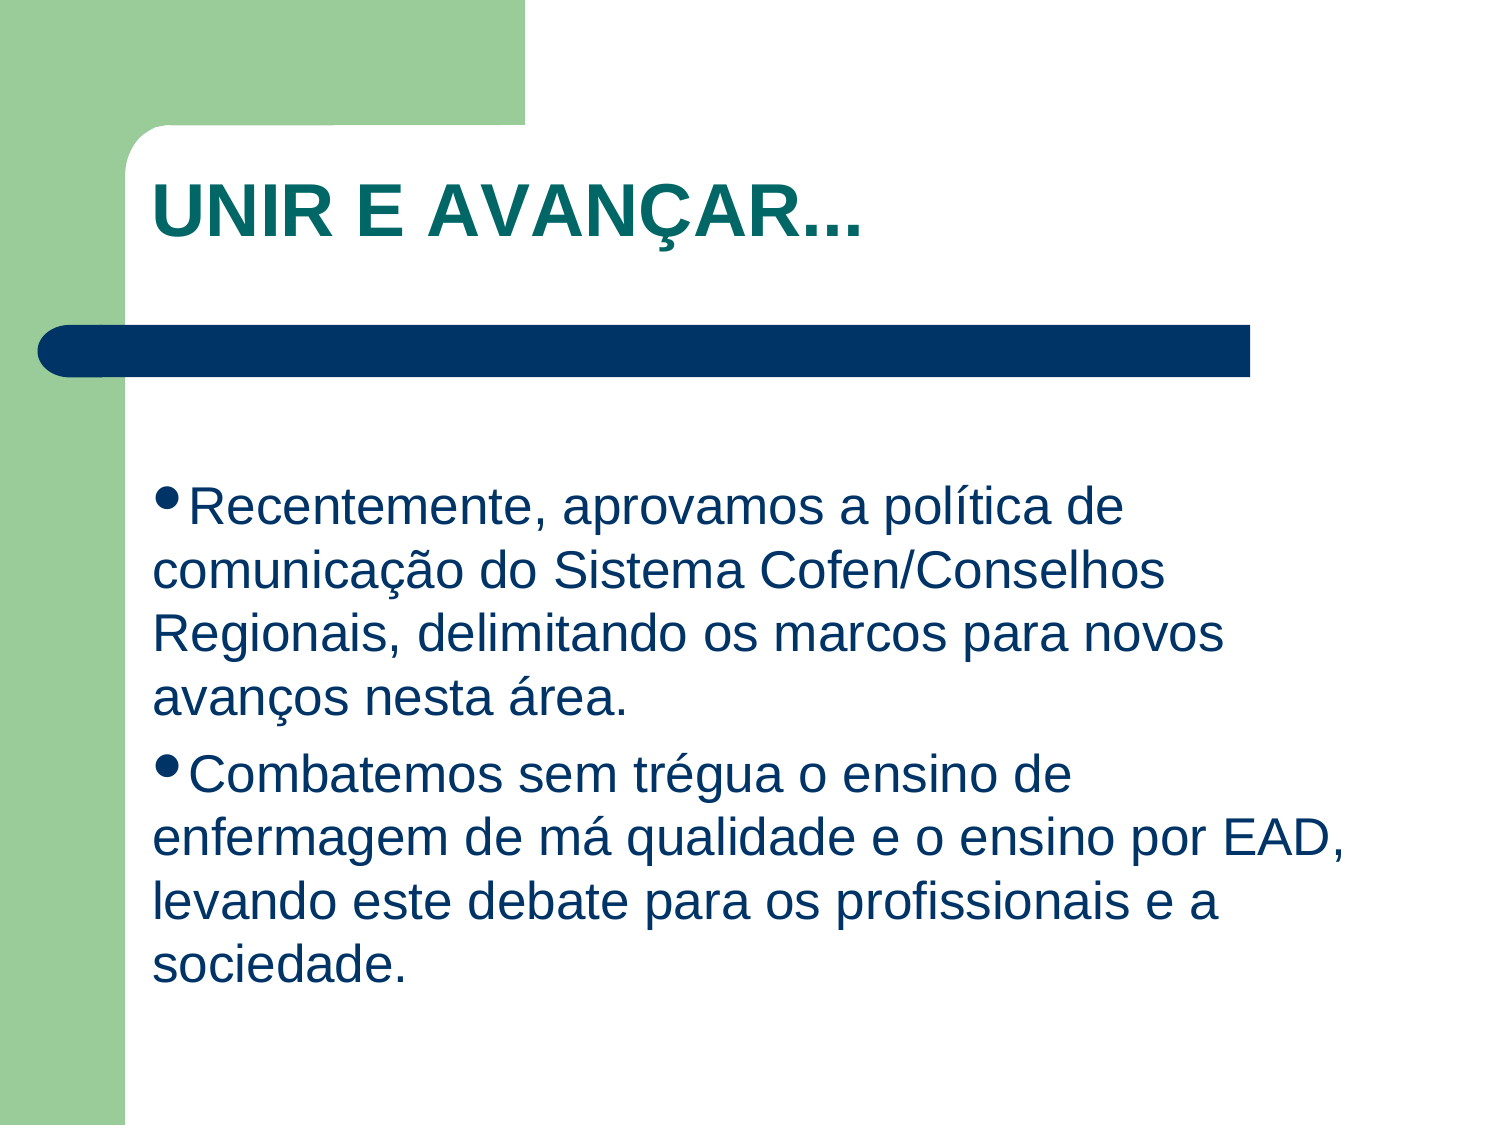

# UNIR E AVANÇAR...
Recentemente, aprovamos a política de comunicação do Sistema Cofen/Conselhos Regionais, delimitando os marcos para novos avanços nesta área.
Combatemos sem trégua o ensino de enfermagem de má qualidade e o ensino por EAD, levando este debate para os profissionais e a sociedade.